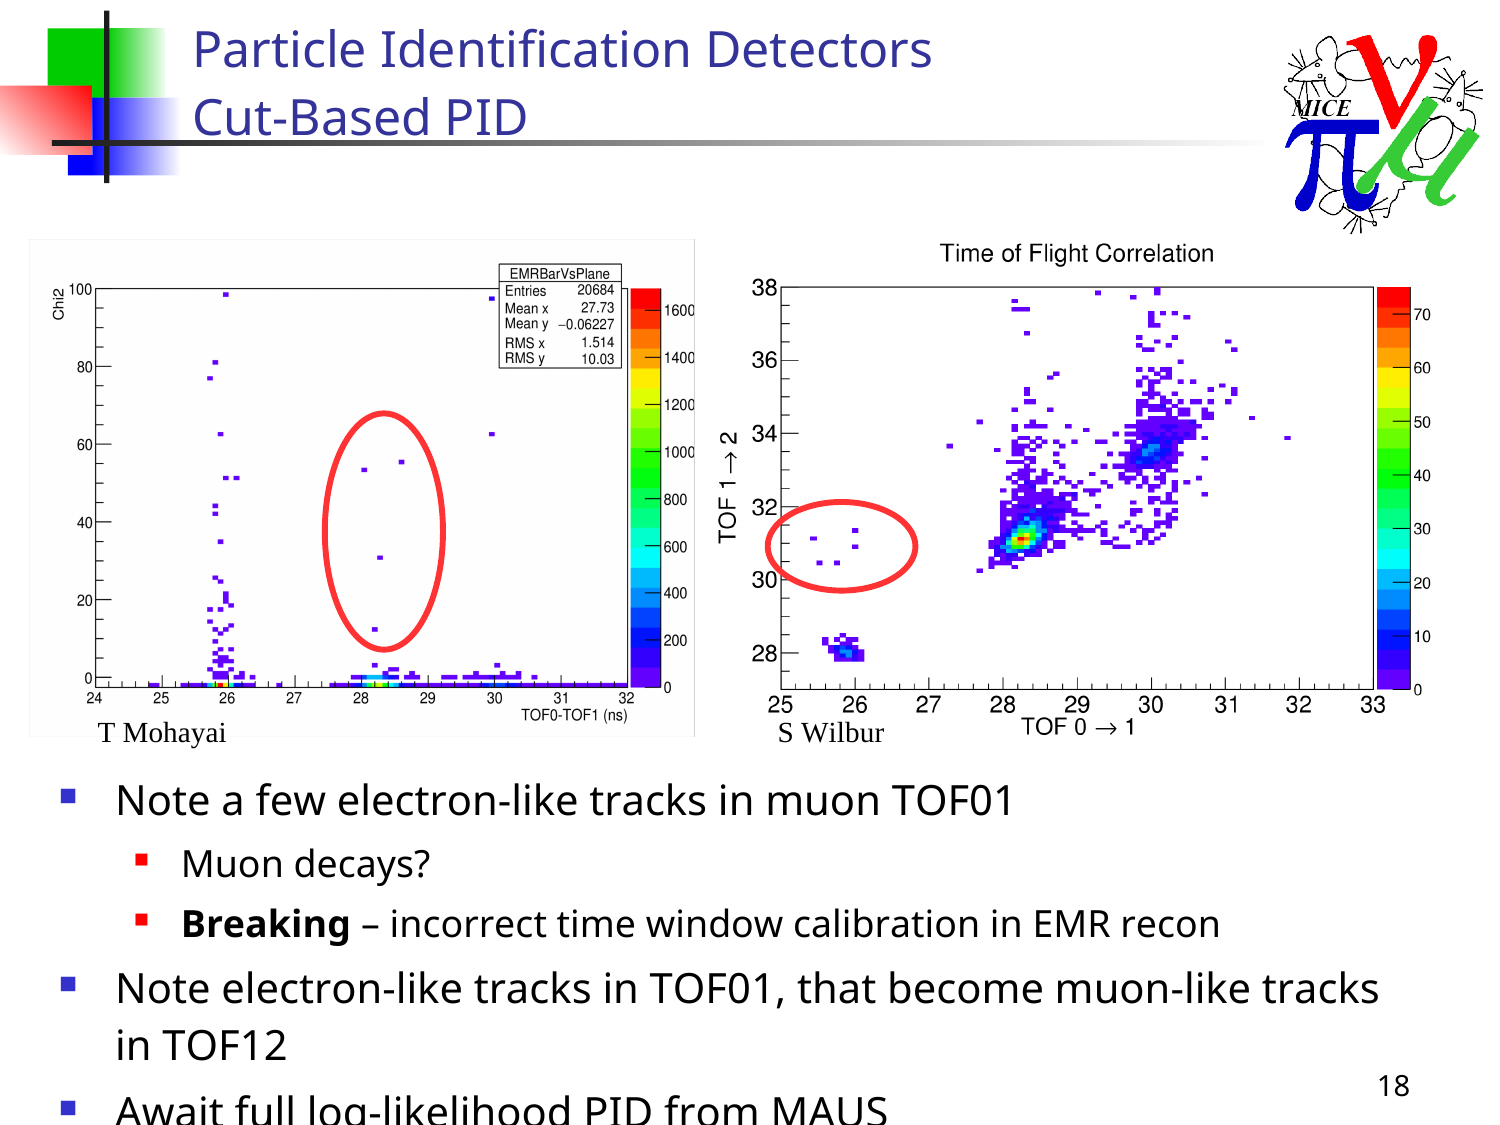

# Particle Identification Detectors Cut-Based PID
T Mohayai
S Wilbur
Note a few electron-like tracks in muon TOF01
Muon decays?
Breaking – incorrect time window calibration in EMR recon
Note electron-like tracks in TOF01, that become muon-like tracks in TOF12
Await full log-likelihood PID from MAUS
18